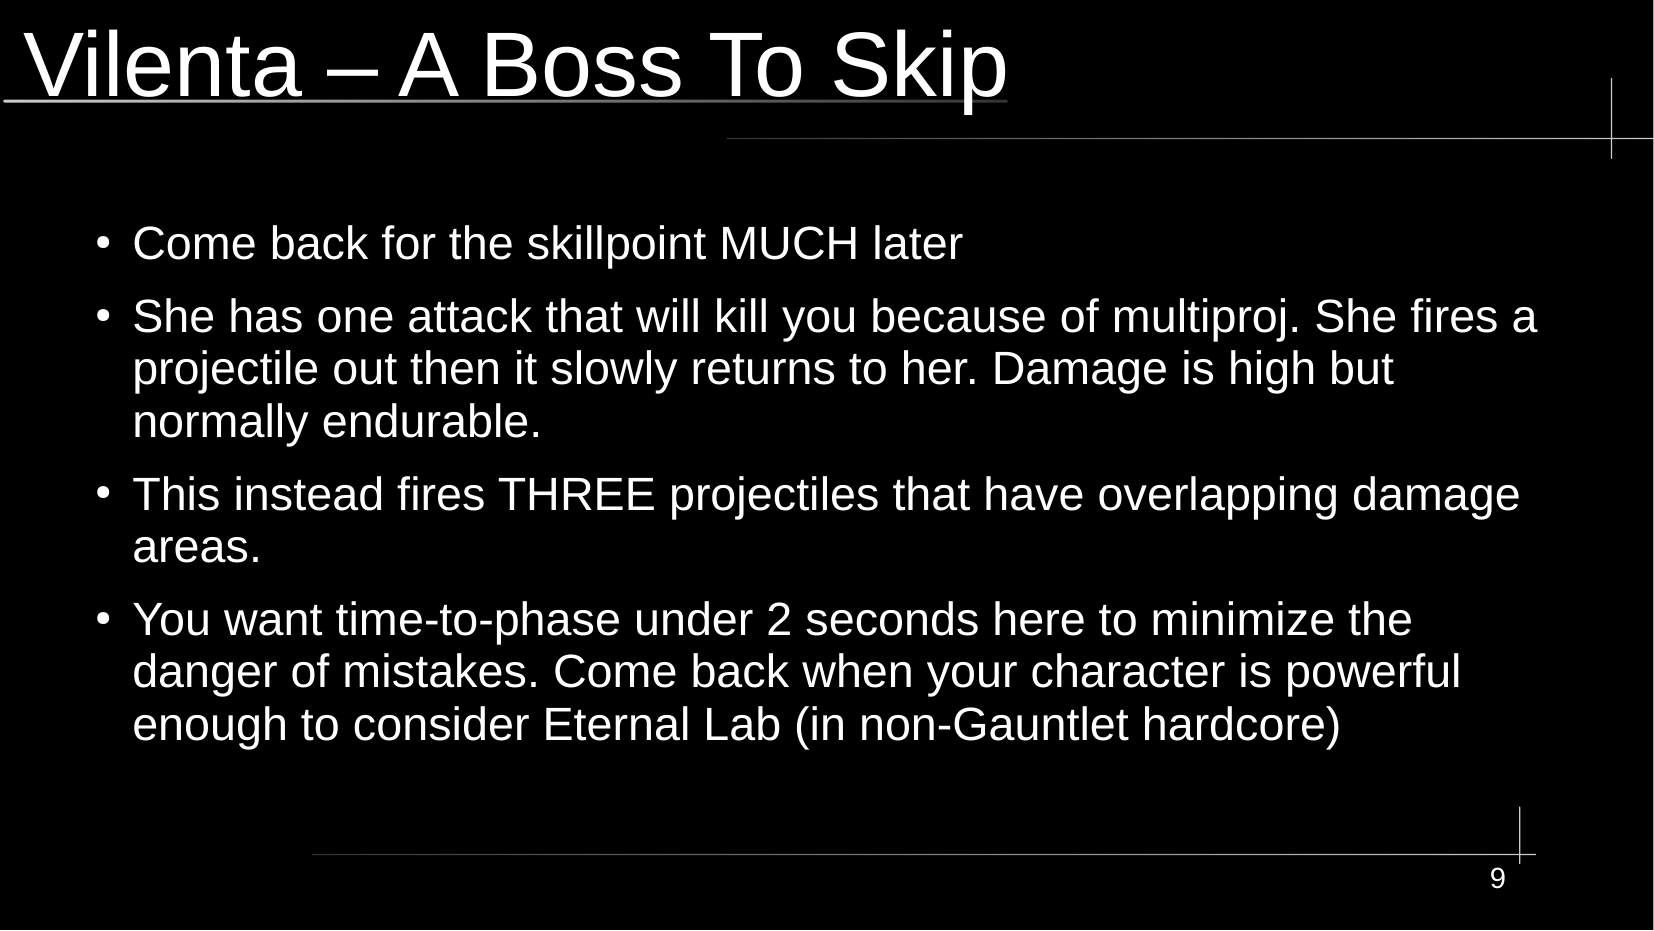

# Vilenta – A Boss To Skip
Come back for the skillpoint MUCH later
She has one attack that will kill you because of multiproj. She fires a projectile out then it slowly returns to her. Damage is high but normally endurable.
This instead fires THREE projectiles that have overlapping damage areas.
You want time-to-phase under 2 seconds here to minimize the danger of mistakes. Come back when your character is powerful enough to consider Eternal Lab (in non-Gauntlet hardcore)
9